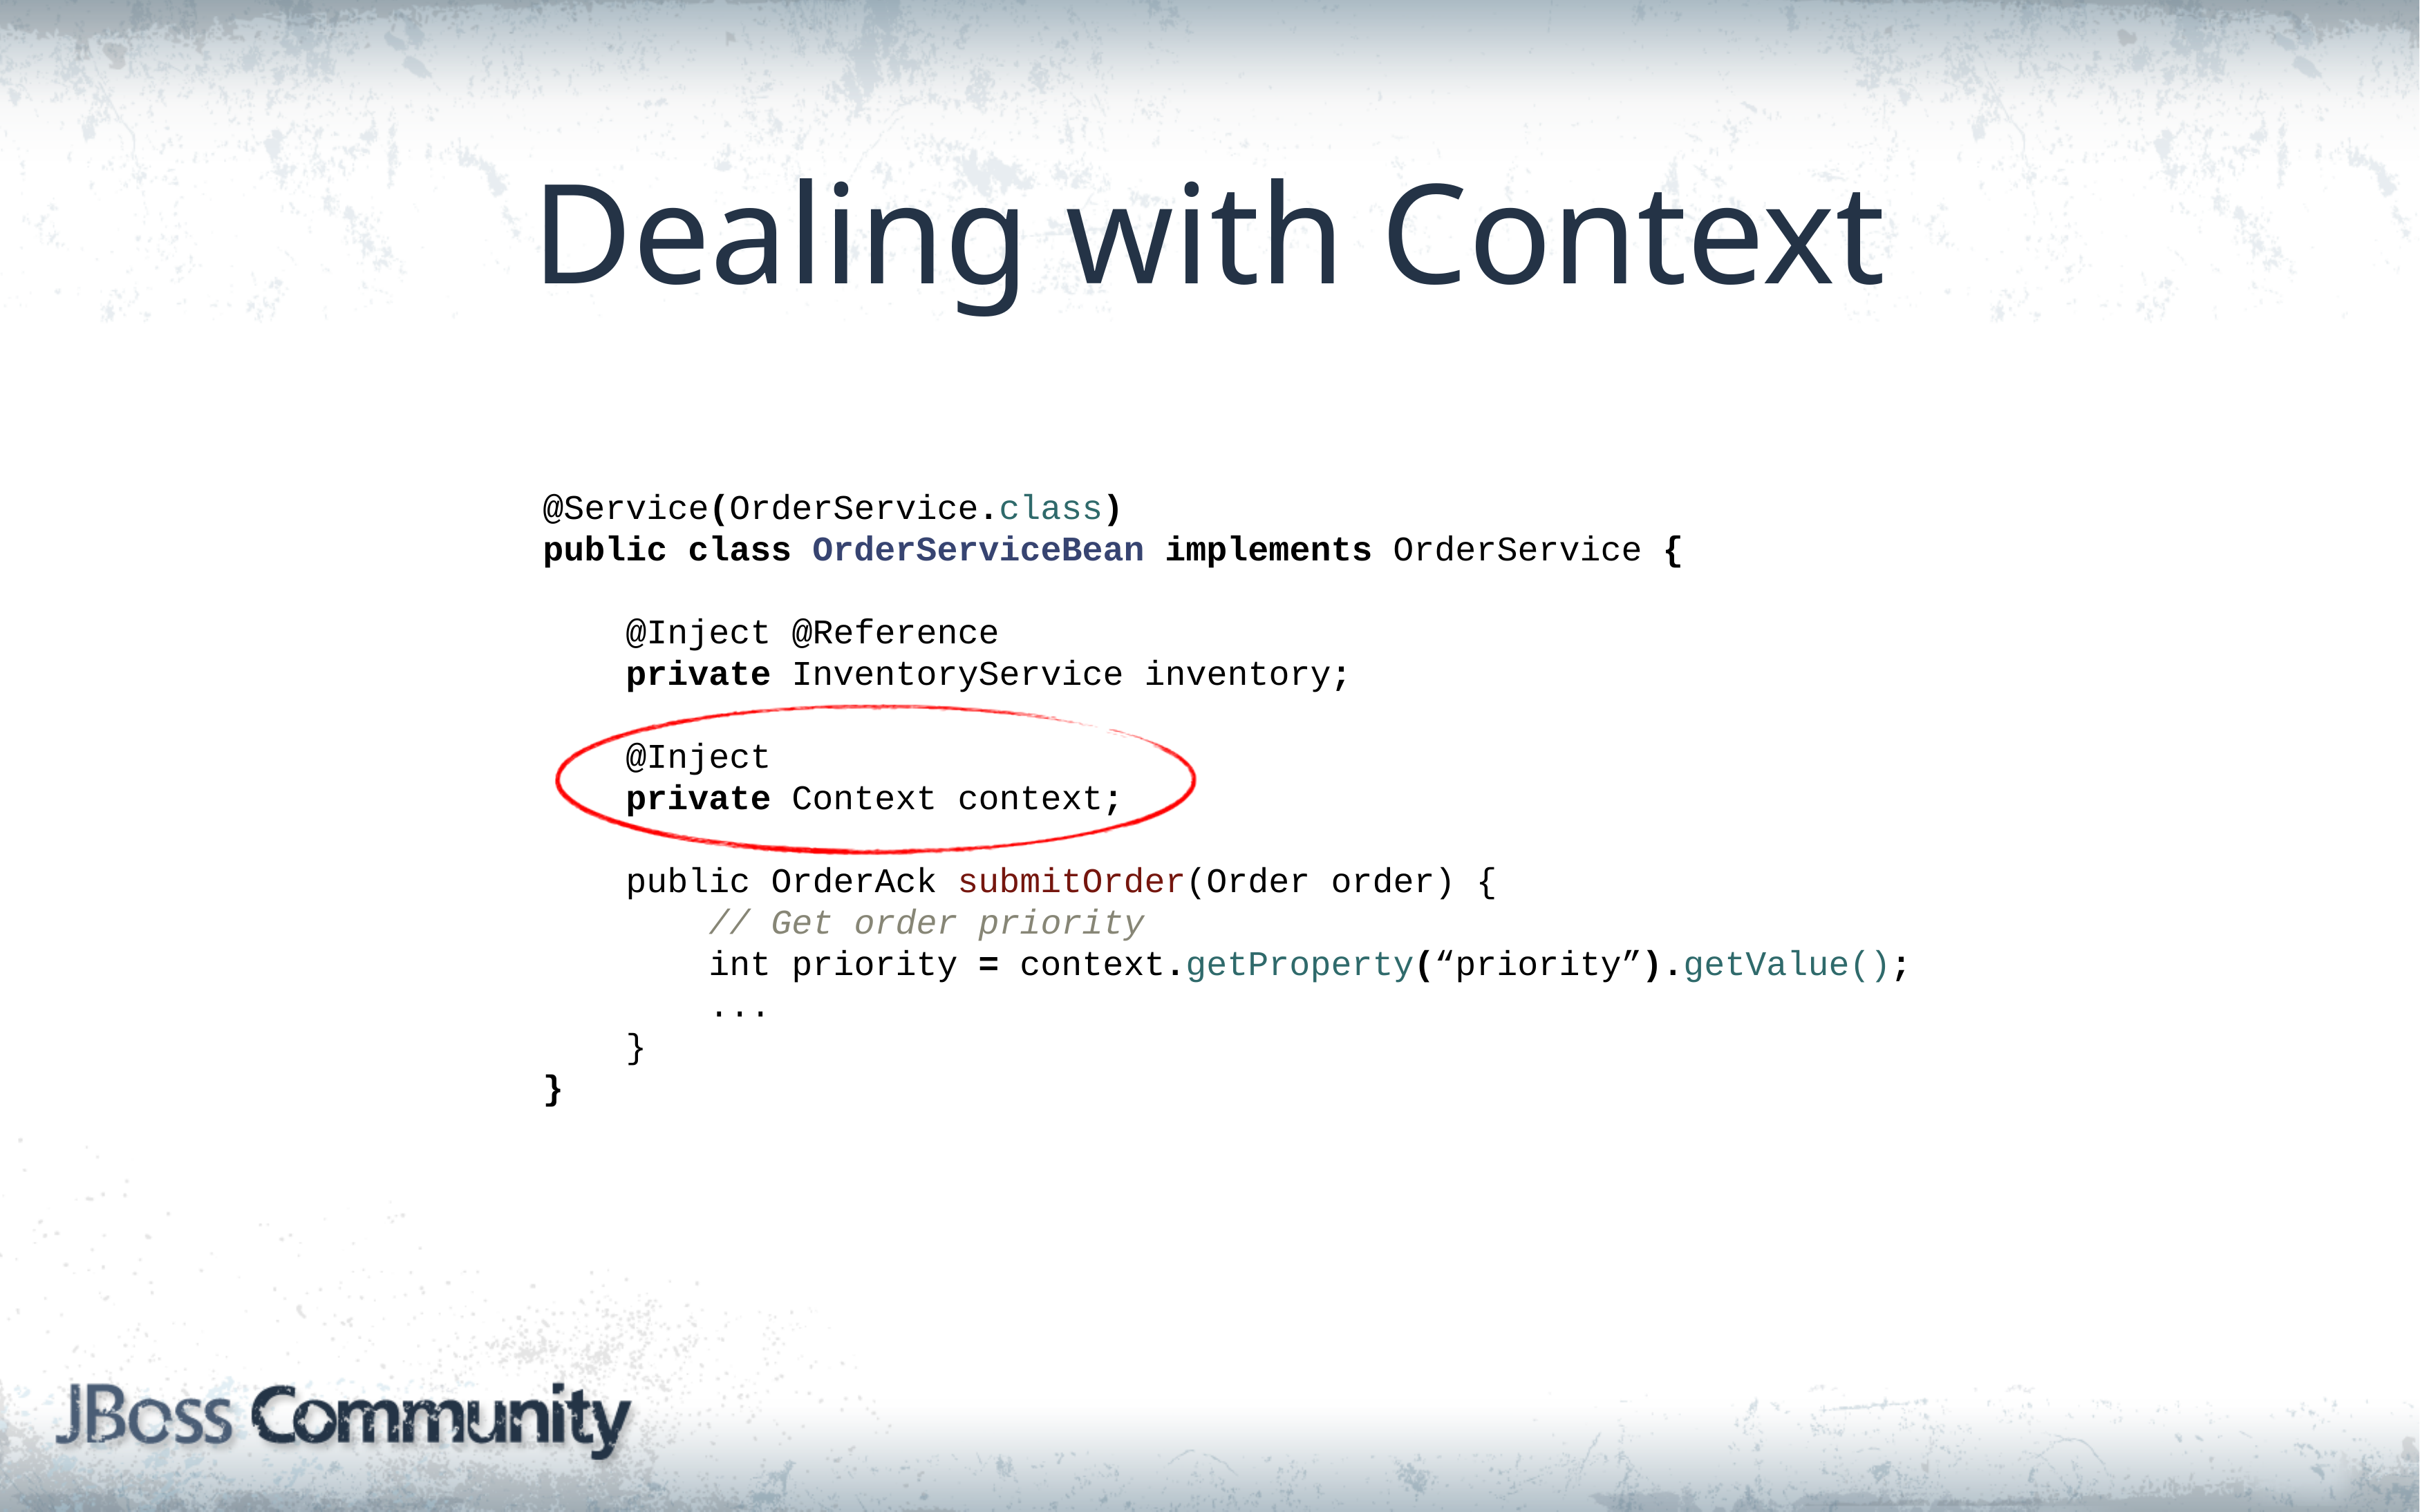

# Dealing with Context
@Service(OrderService.class)
public class OrderServiceBean implements OrderService {
    @Inject @Reference
    private InventoryService inventory;
 @Inject
    private Context context;
    public OrderAck submitOrder(Order order) {
        // Get order priority
        int priority = context.getProperty(“priority”).getValue();
        ...
 }
}